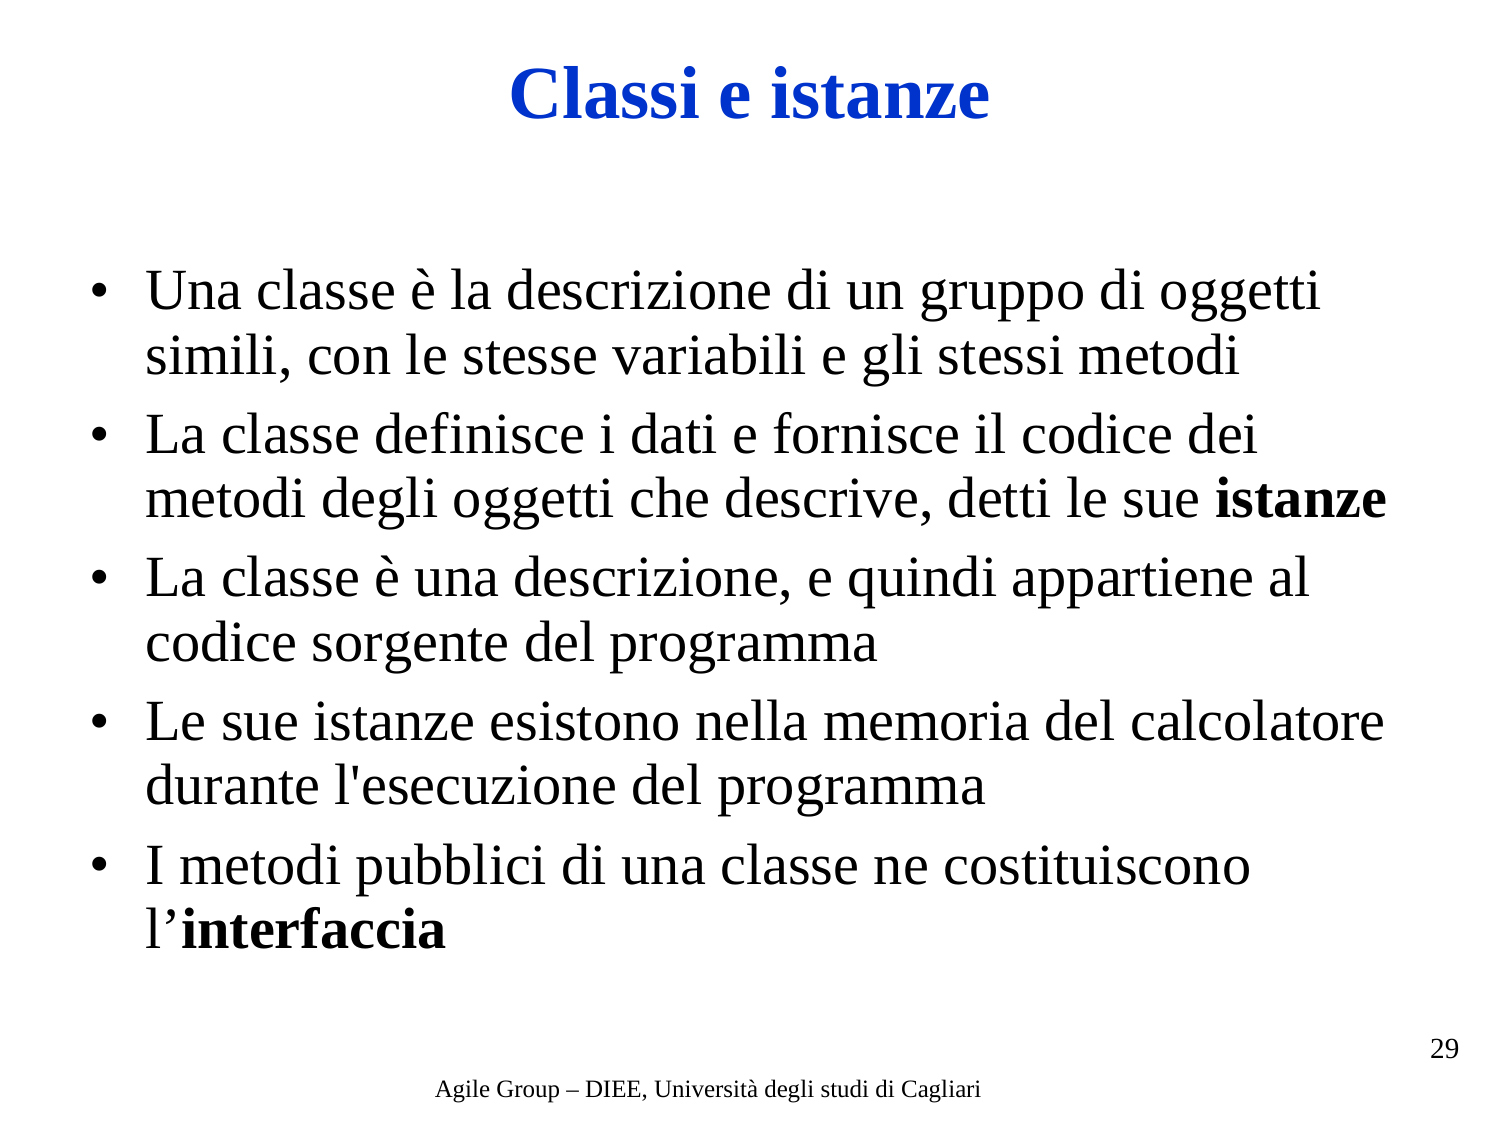

# Classi e istanze
Una classe è la descrizione di un gruppo di oggetti simili, con le stesse variabili e gli stessi metodi
La classe definisce i dati e fornisce il codice dei metodi degli oggetti che descrive, detti le sue istanze
La classe è una descrizione, e quindi appartiene al codice sorgente del programma
Le sue istanze esistono nella memoria del calcolatore durante l'esecuzione del programma
I metodi pubblici di una classe ne costituiscono l’interfaccia
29